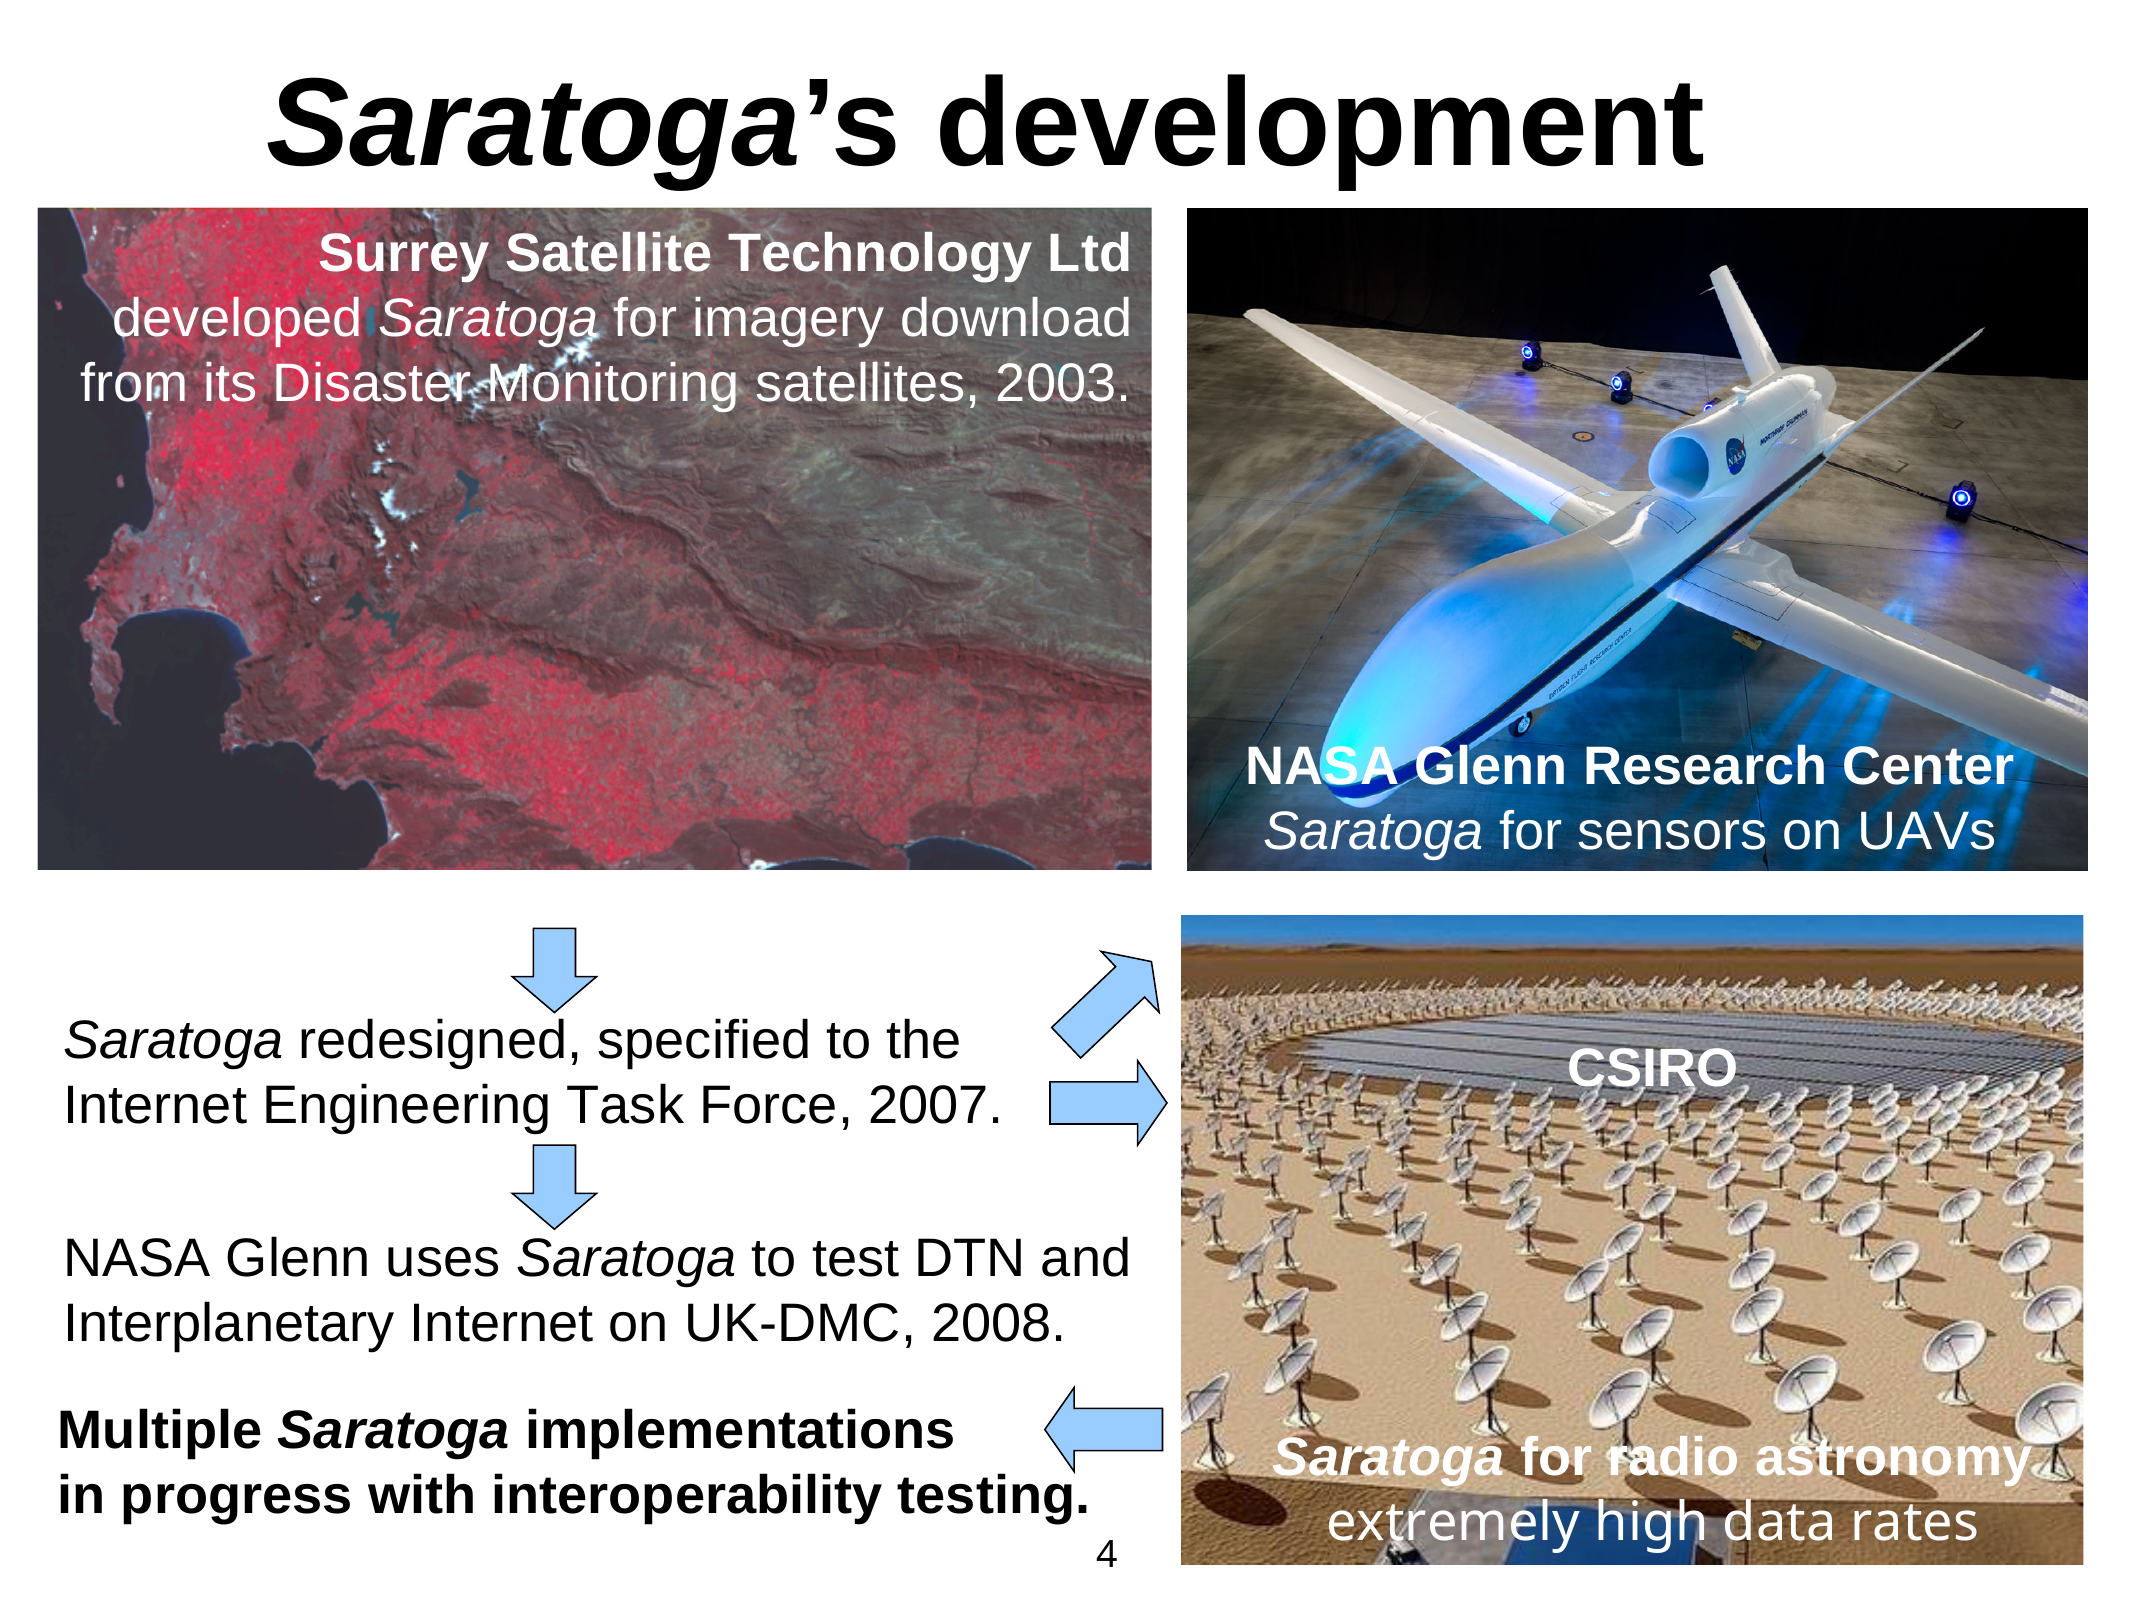

# Saratoga’s development
Surrey Satellite Technology Ltd
developed Saratoga for imagery download
from its Disaster Monitoring satellites, 2003.
NASA Glenn Research Center
Saratoga for sensors on UAVs
Saratoga redesigned, specified to the Internet Engineering Task Force, 2007.
CSIRO
Saratoga for radio astronomy
extremely high data rates
NASA Glenn uses Saratoga to test DTN and Interplanetary Internet on UK-DMC, 2008.
Multiple Saratoga implementations
in progress with interoperability testing.